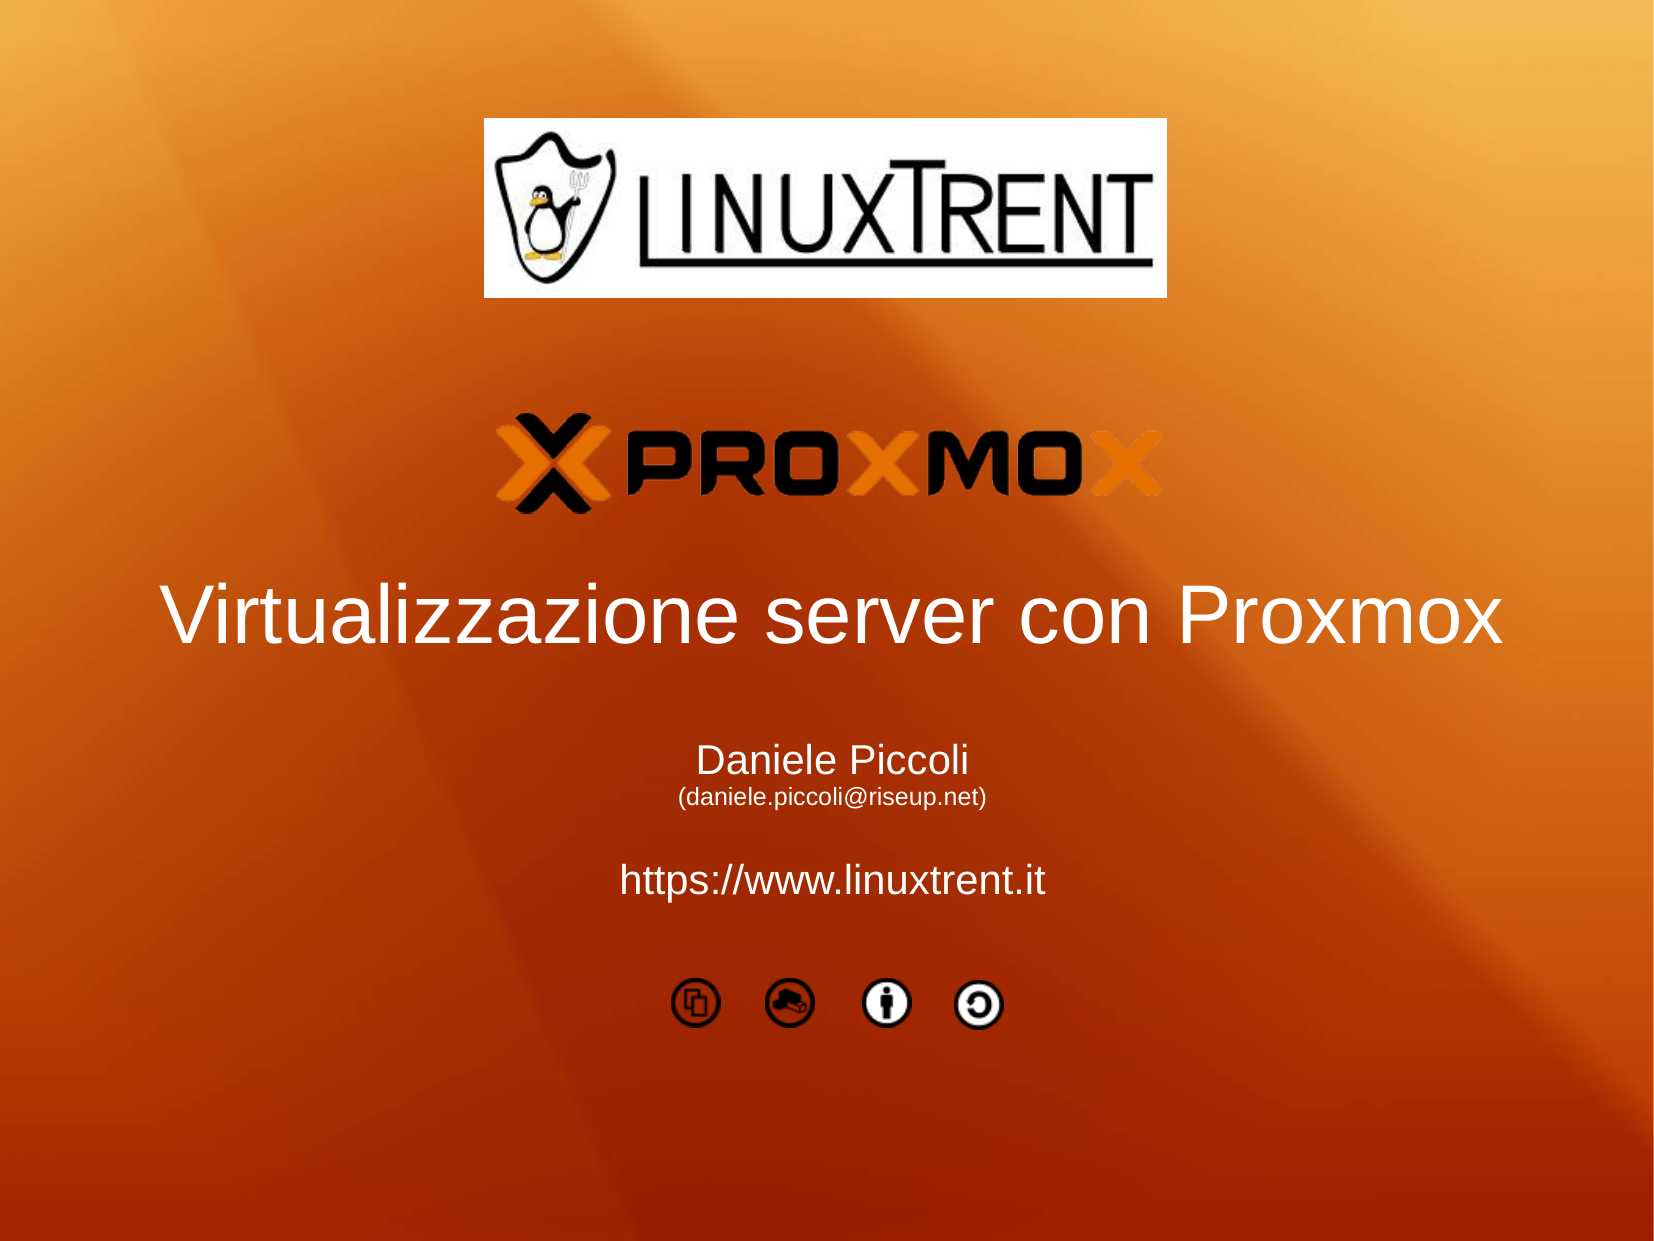

# Virtualizzazione server con Proxmox
Daniele Piccoli
(daniele.piccoli@riseup.net)
https://www.linuxtrent.it